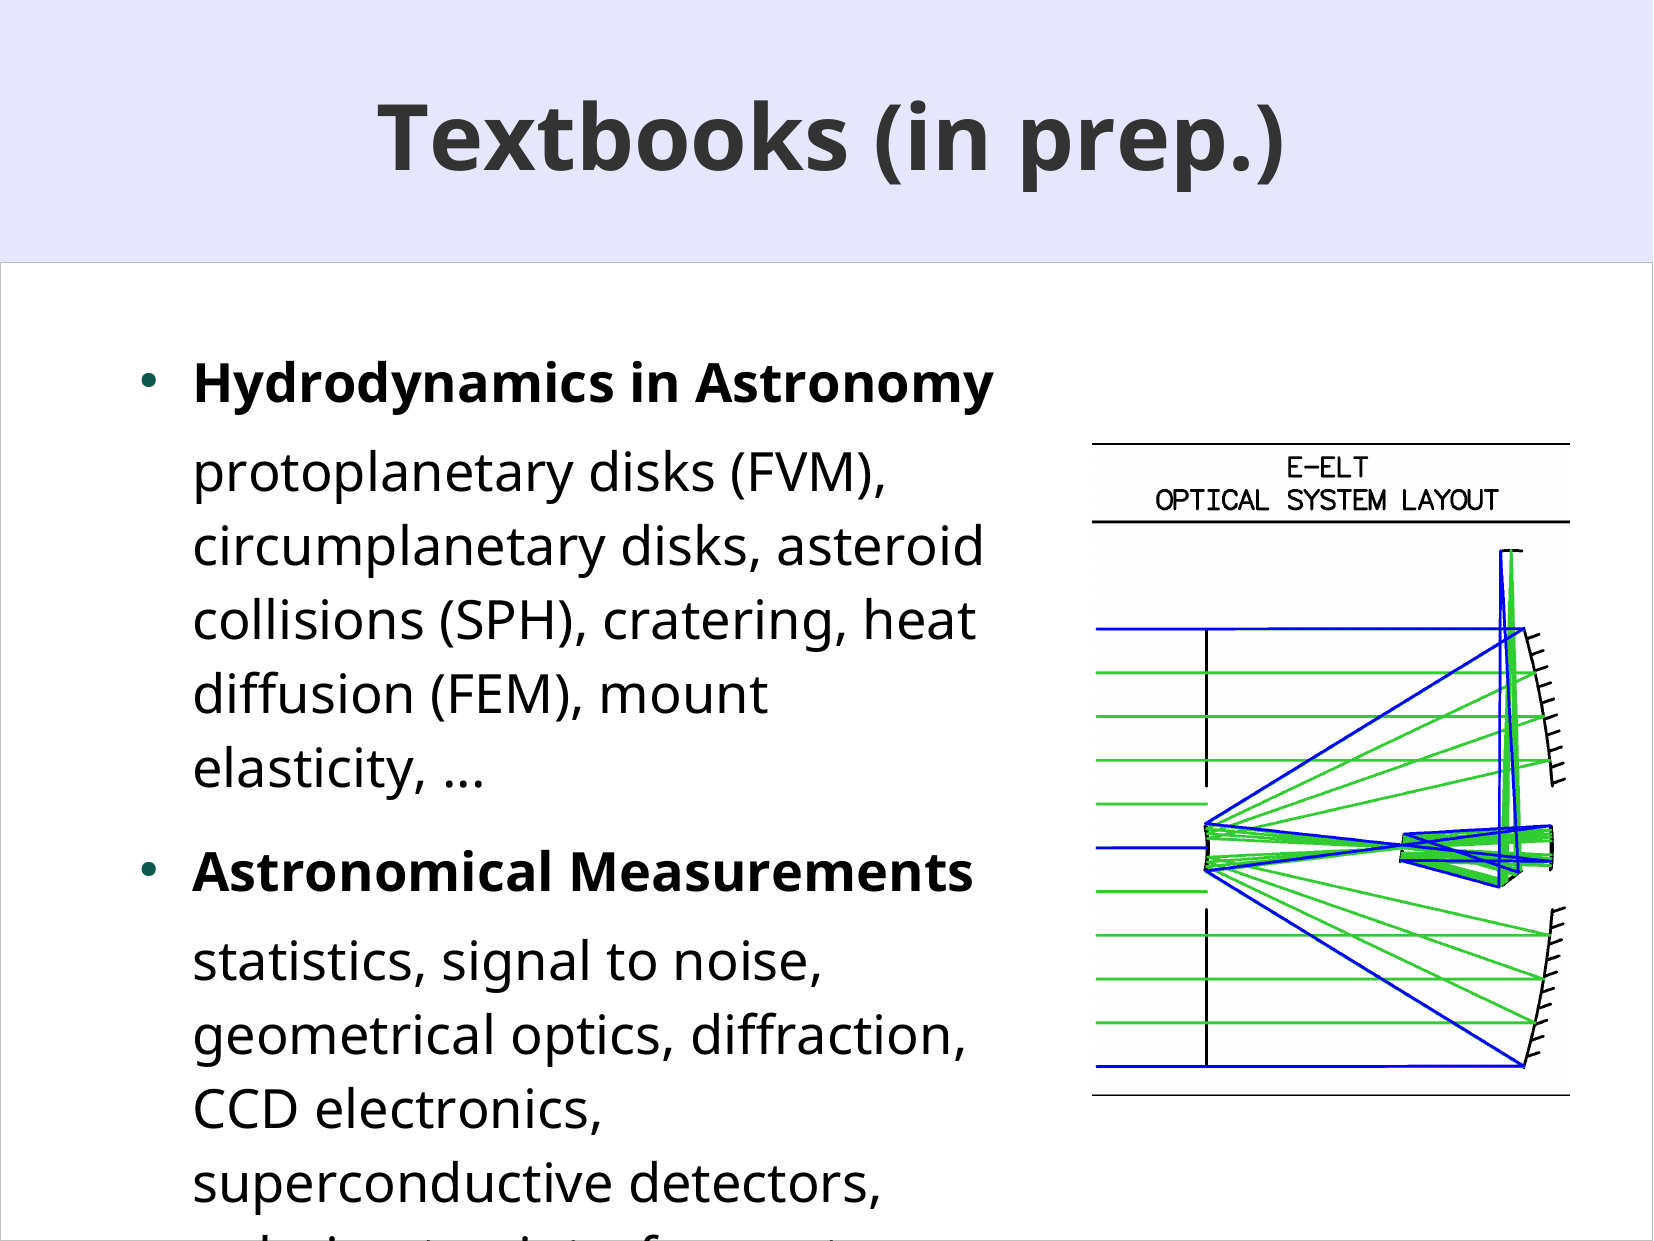

# Textbooks (in prep.)
Hydrodynamics in Astronomy
protoplanetary disks (FVM), circumplanetary disks, asteroid collisions (SPH), cratering, heat diffusion (FEM), mount elasticity, ...
Astronomical Measurements
statistics, signal to noise, geometrical optics, diffraction, CCD electronics, superconductive detectors, polarimetry, interferometry, radiotelescopes, particle detectors, ...